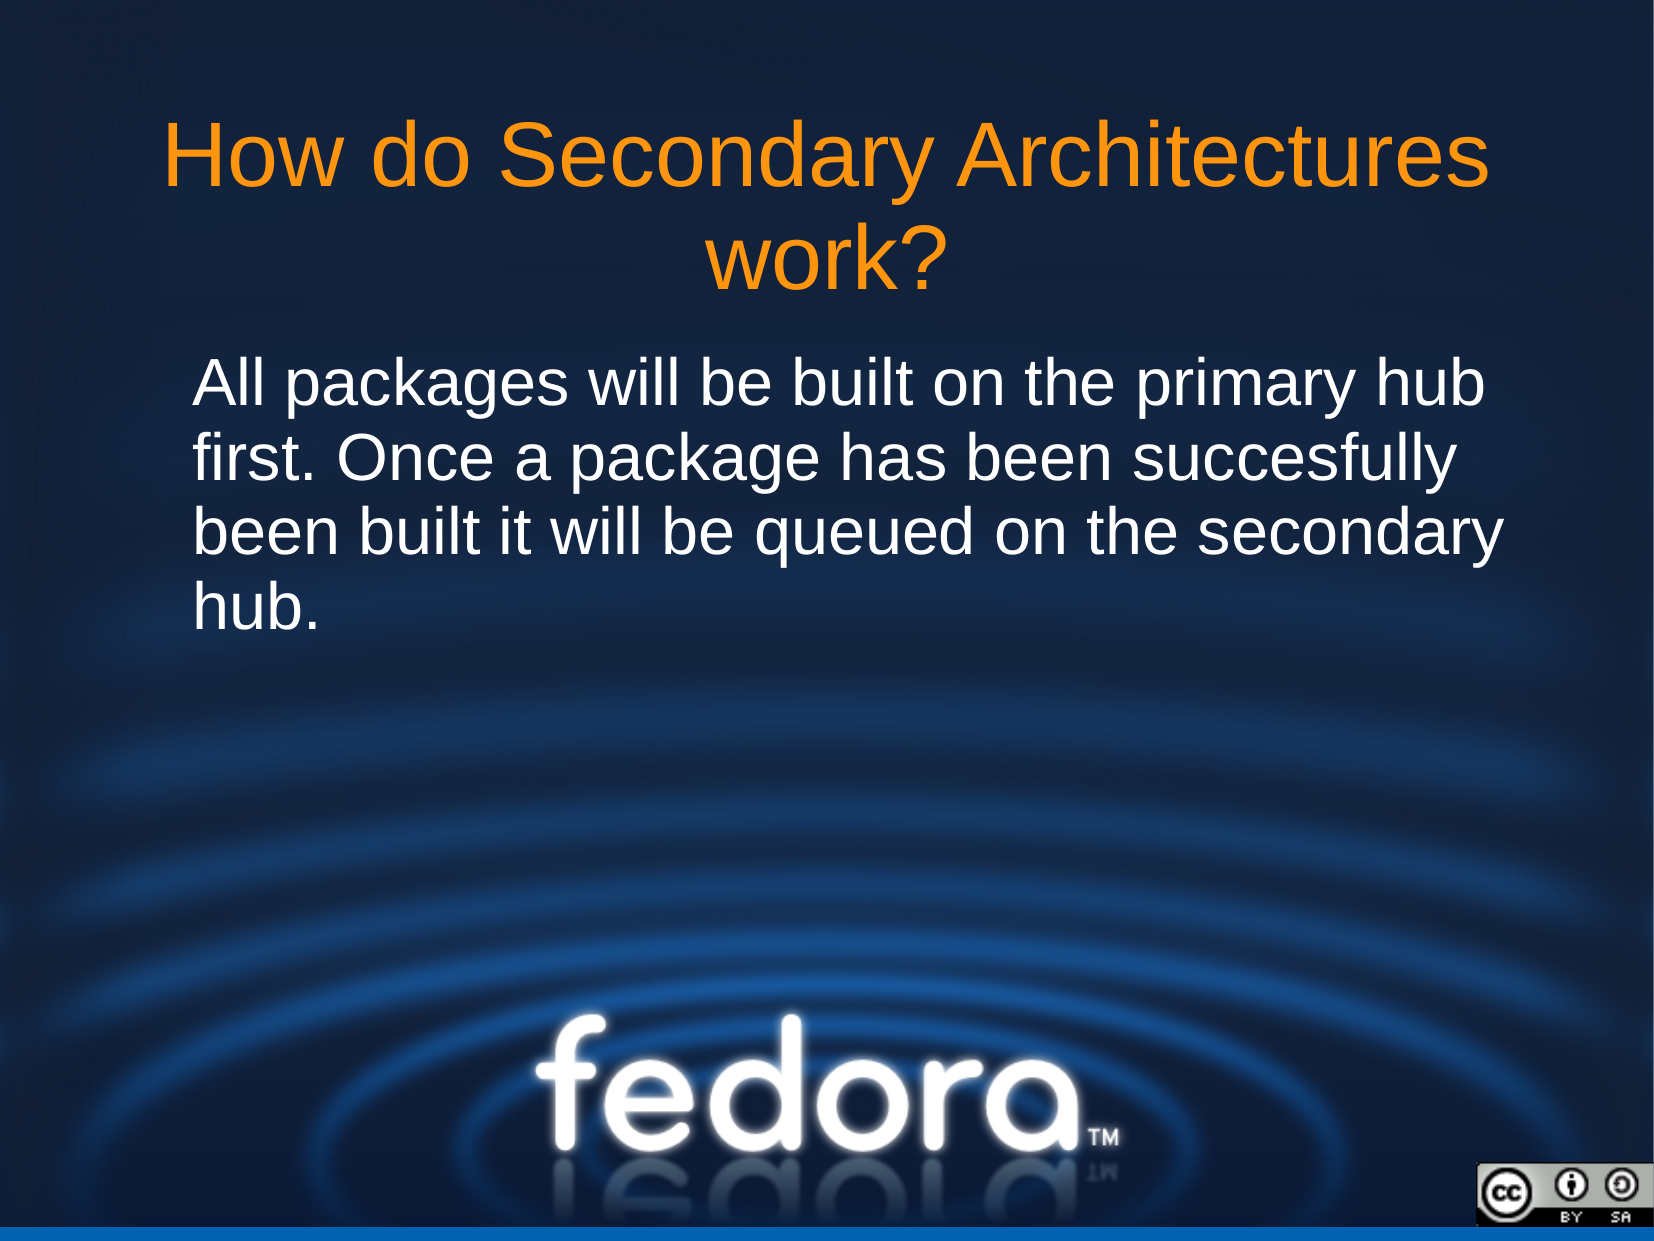

# How do Secondary Architectures work?
All packages will be built on the primary hub first. Once a package has been succesfully been built it will be queued on the secondary hub.